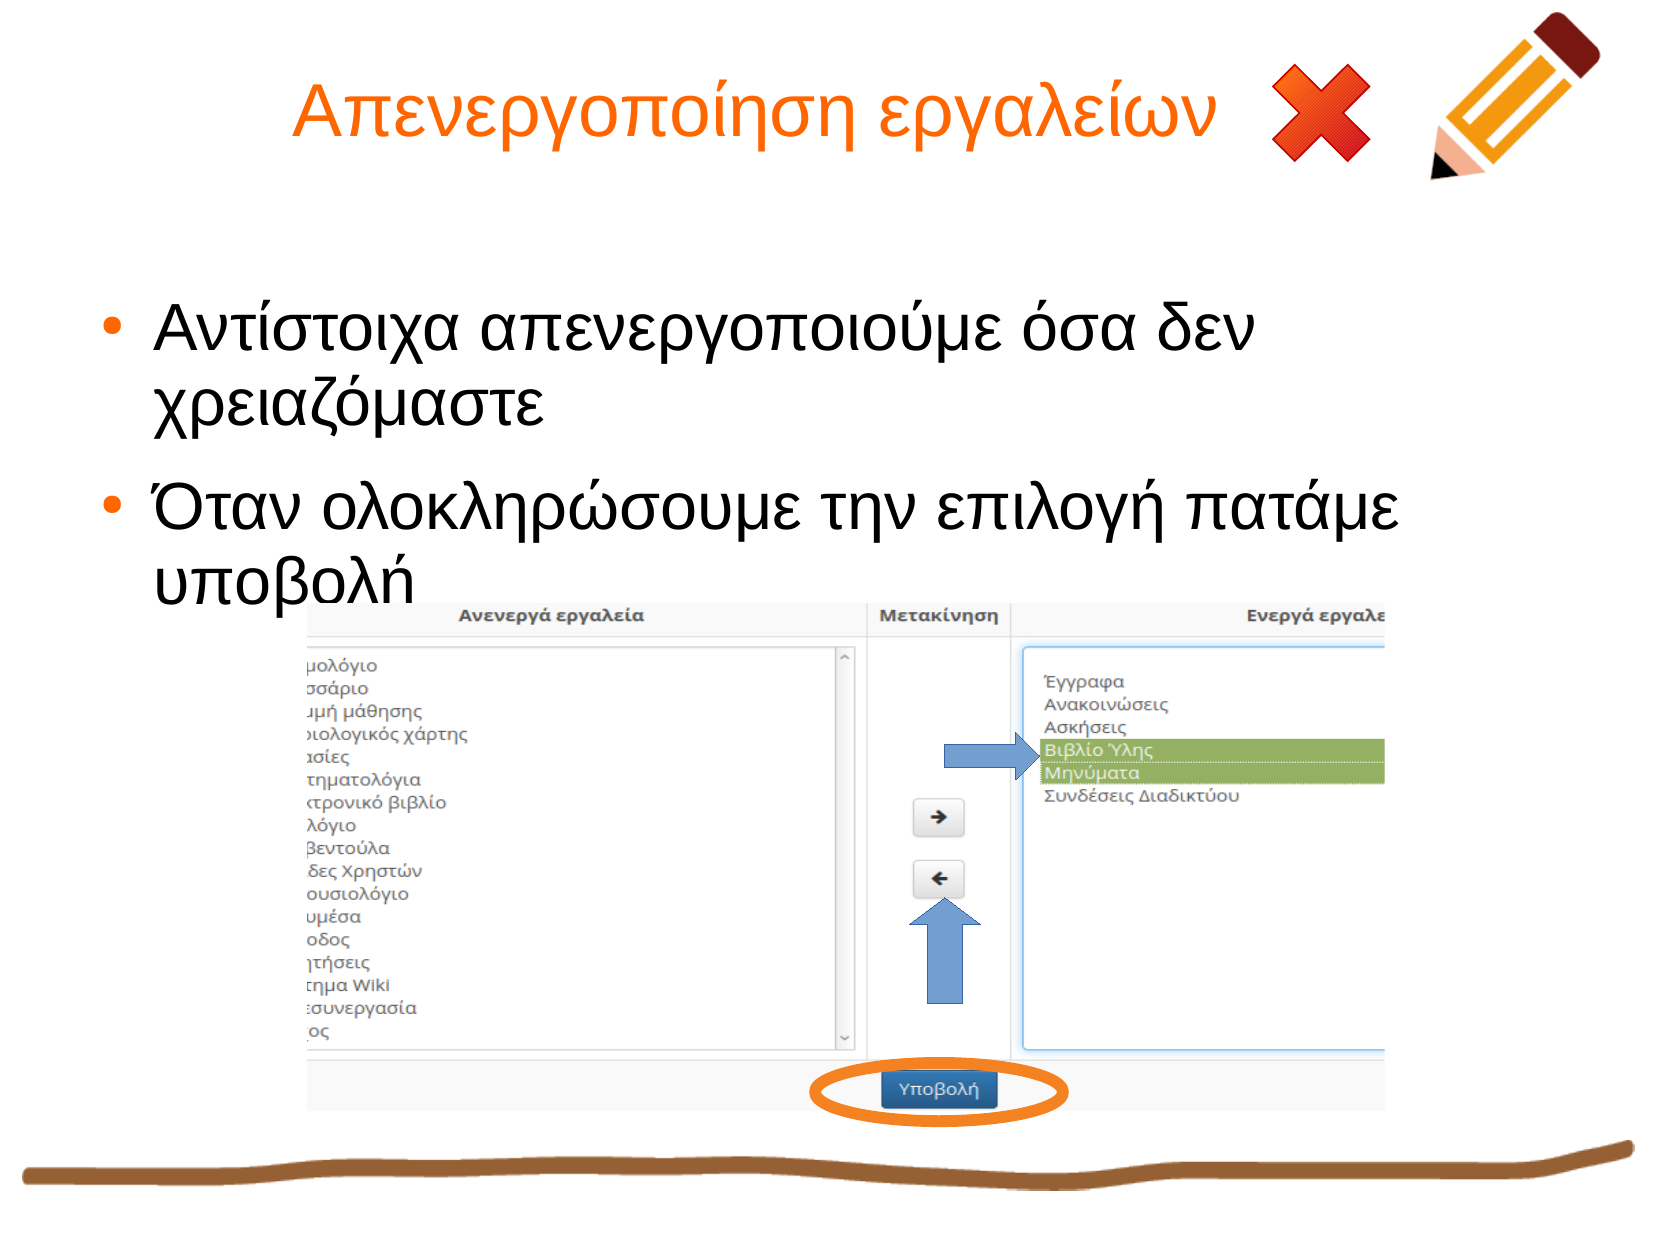

# Απενεργοποίηση εργαλείων
Αντίστοιχα απενεργοποιούμε όσα δεν χρειαζόμαστε
Όταν ολοκληρώσουμε την επιλογή πατάμε υποβολή